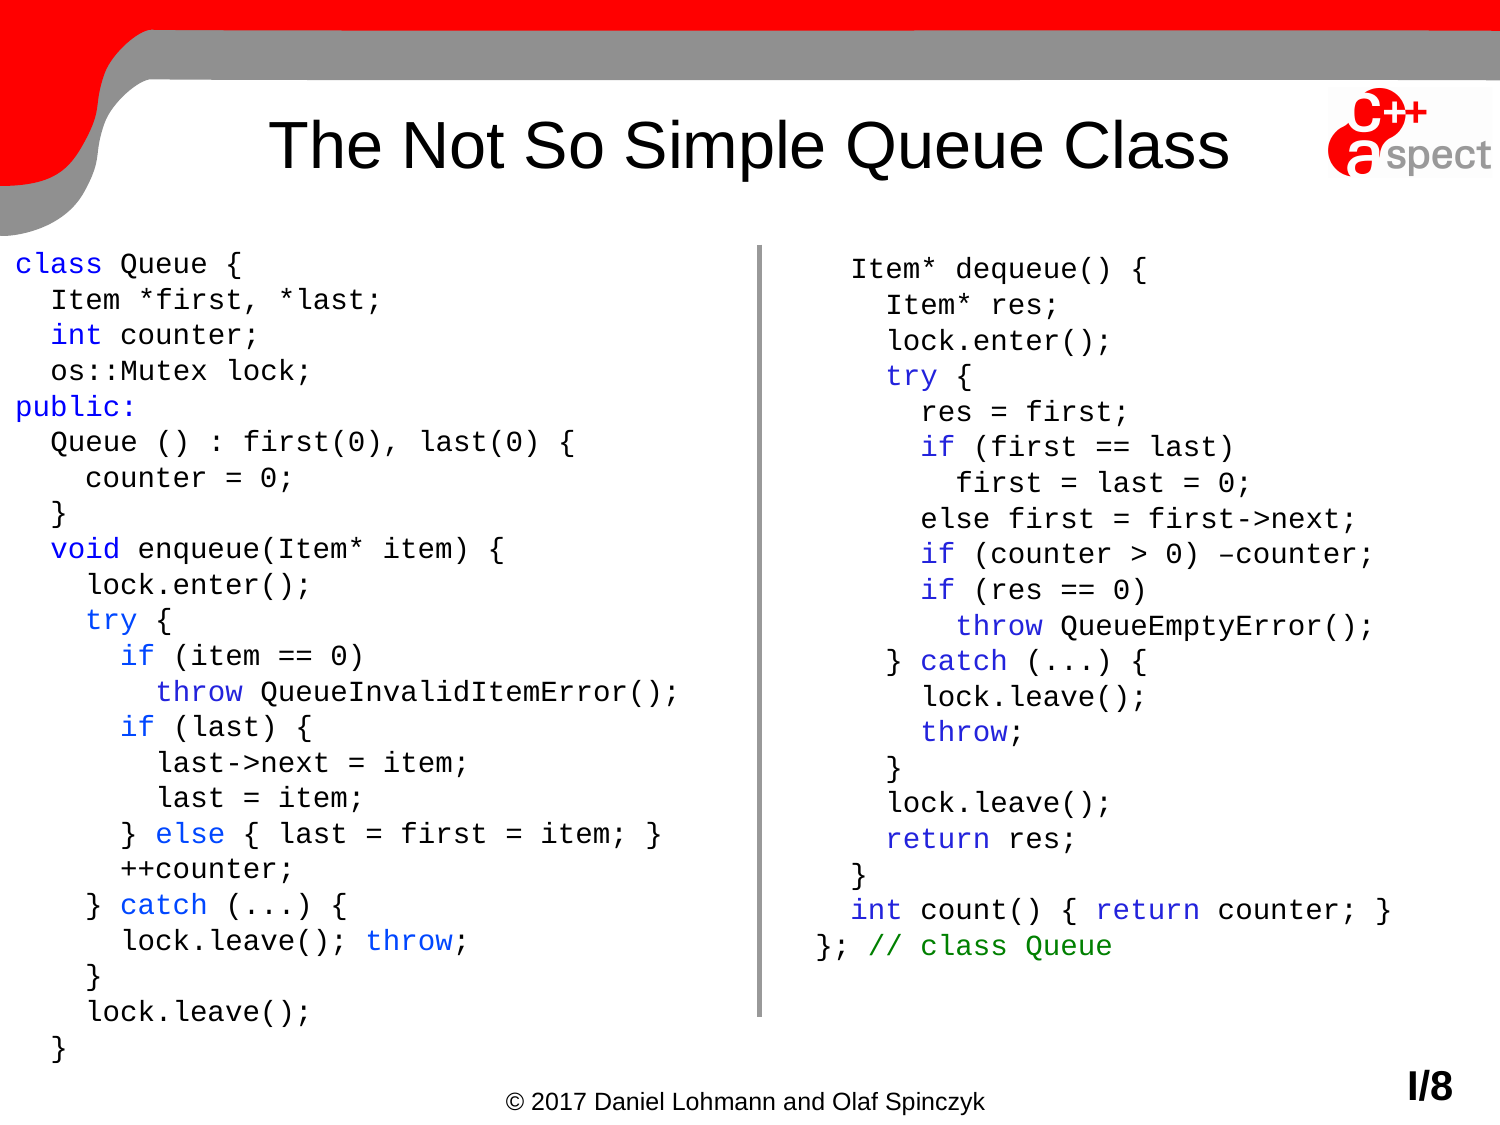

# The Not So Simple Queue Class
class Queue {
 Item *first, *last;
 int counter;
 os::Mutex lock;
public:
 Queue () : first(0), last(0) {
 counter = 0;
 }
 void enqueue(Item* item) {
 lock.enter();
 try {
 if (item == 0)
 throw QueueInvalidItemError();
 if (last) {
 last->next = item;
 last = item;
 } else { last = first = item; }
 ++counter;
 } catch (...) {
 lock.leave(); throw;
 }
 lock.leave();
 }
 Item* dequeue() {
 Item* res;
 lock.enter();
 try {
 res = first;
 if (first == last)
 first = last = 0;
 else first = first->next;
 if (counter > 0) –counter;
 if (res == 0)
 throw QueueEmptyError();
 } catch (...) {
 lock.leave();
 throw;
 }
 lock.leave();
 return res;
 }
 int count() { return counter; }
}; // class Queue